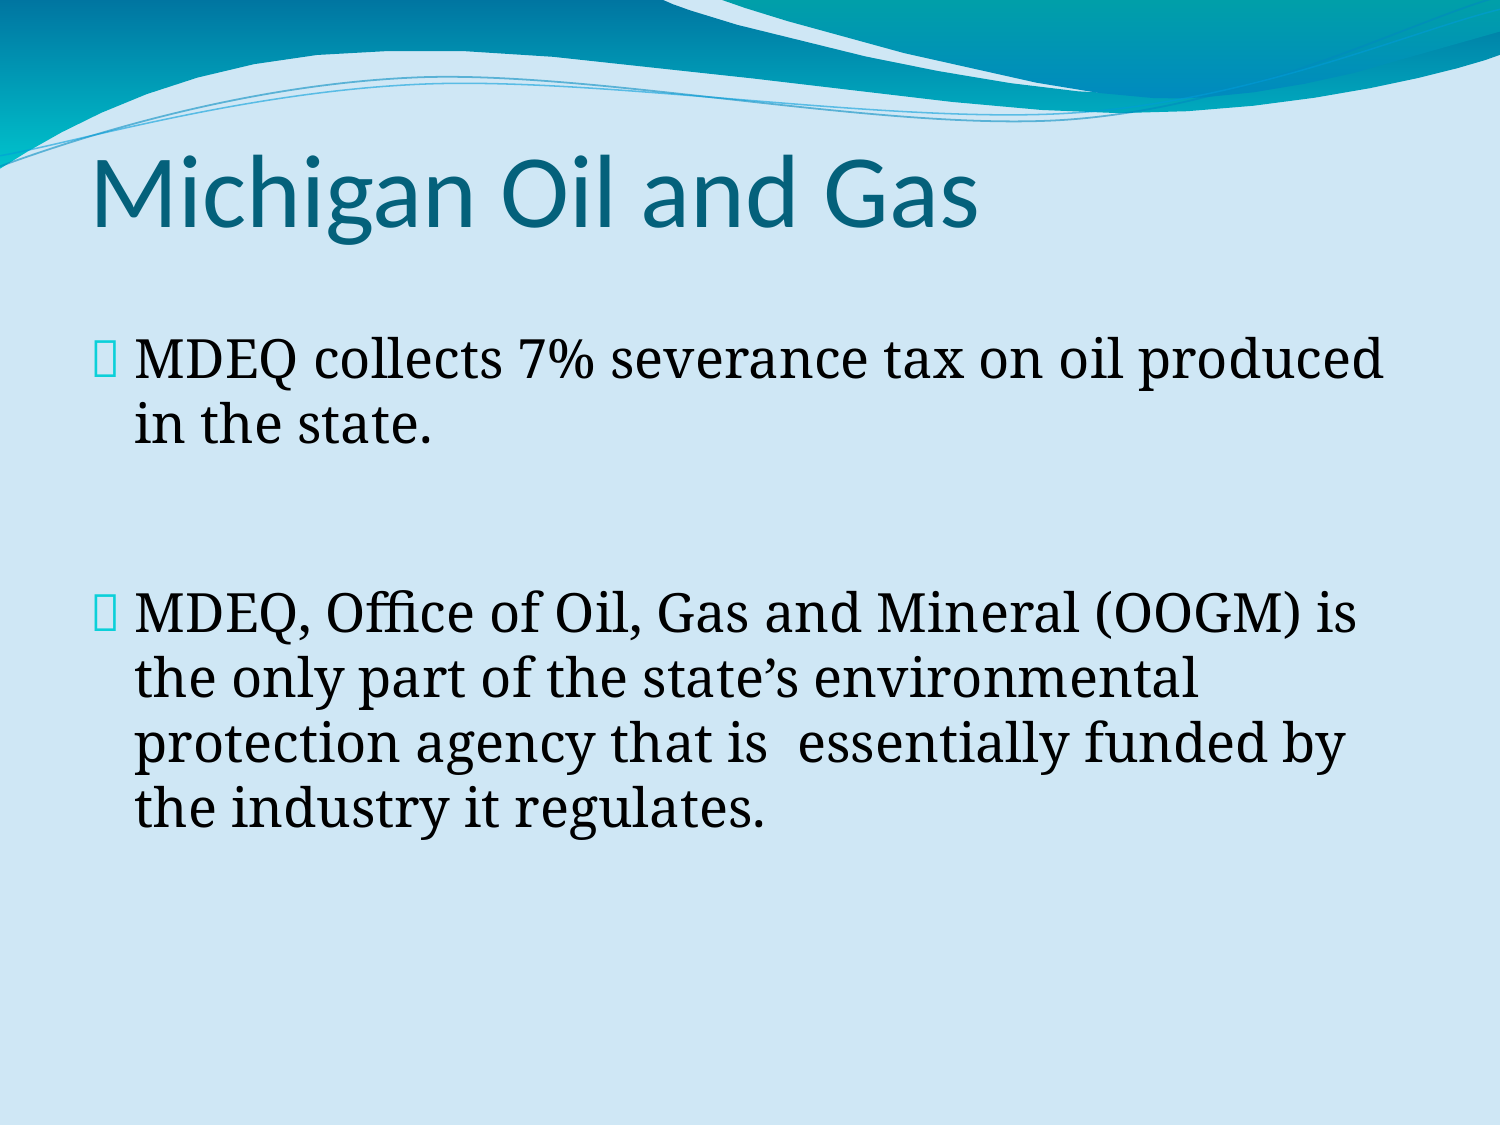

# Michigan Oil and Gas
MDEQ collects 7% severance tax on oil produced in the state.
MDEQ, Office of Oil, Gas and Mineral (OOGM) is the only part of the state’s environmental protection agency that is essentially funded by the industry it regulates.